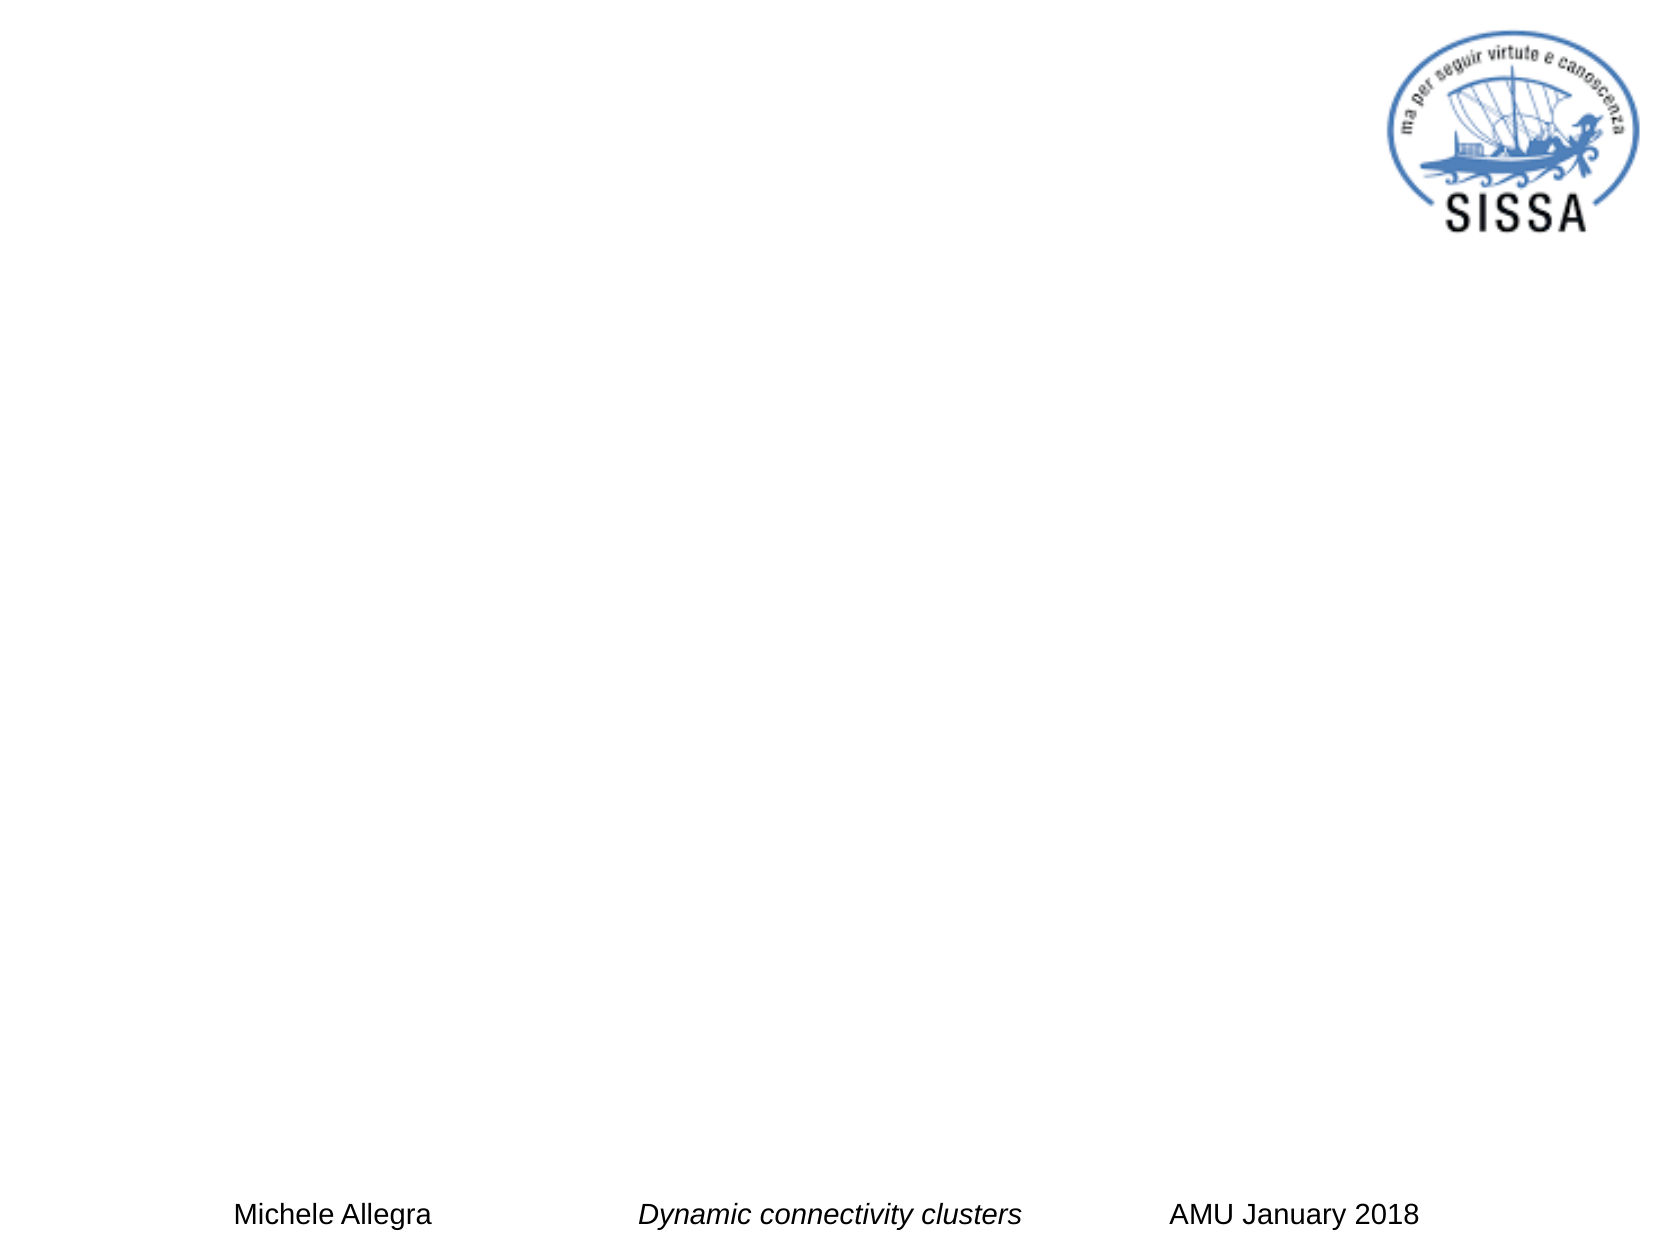

#
Michele Allegra Dynamic connectivity clusters AMU January 2018